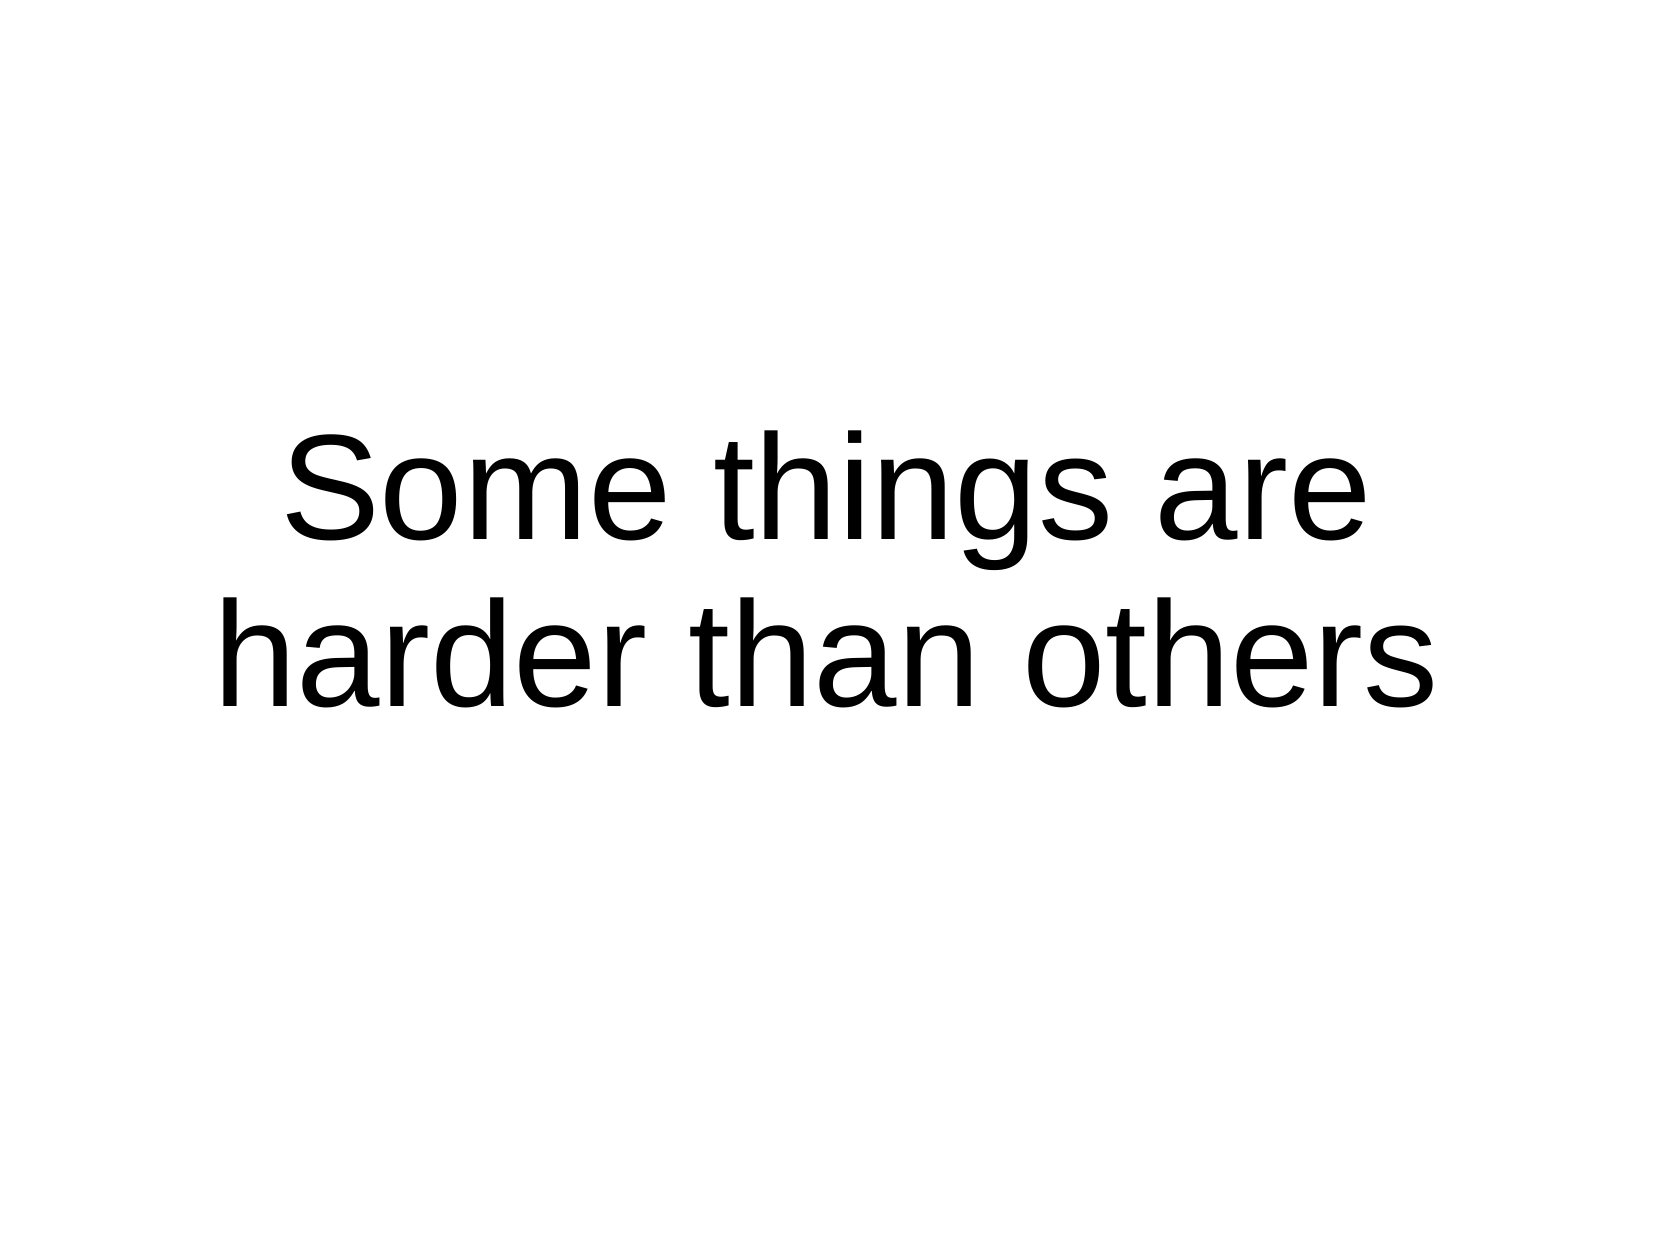

# Some things are harder than others